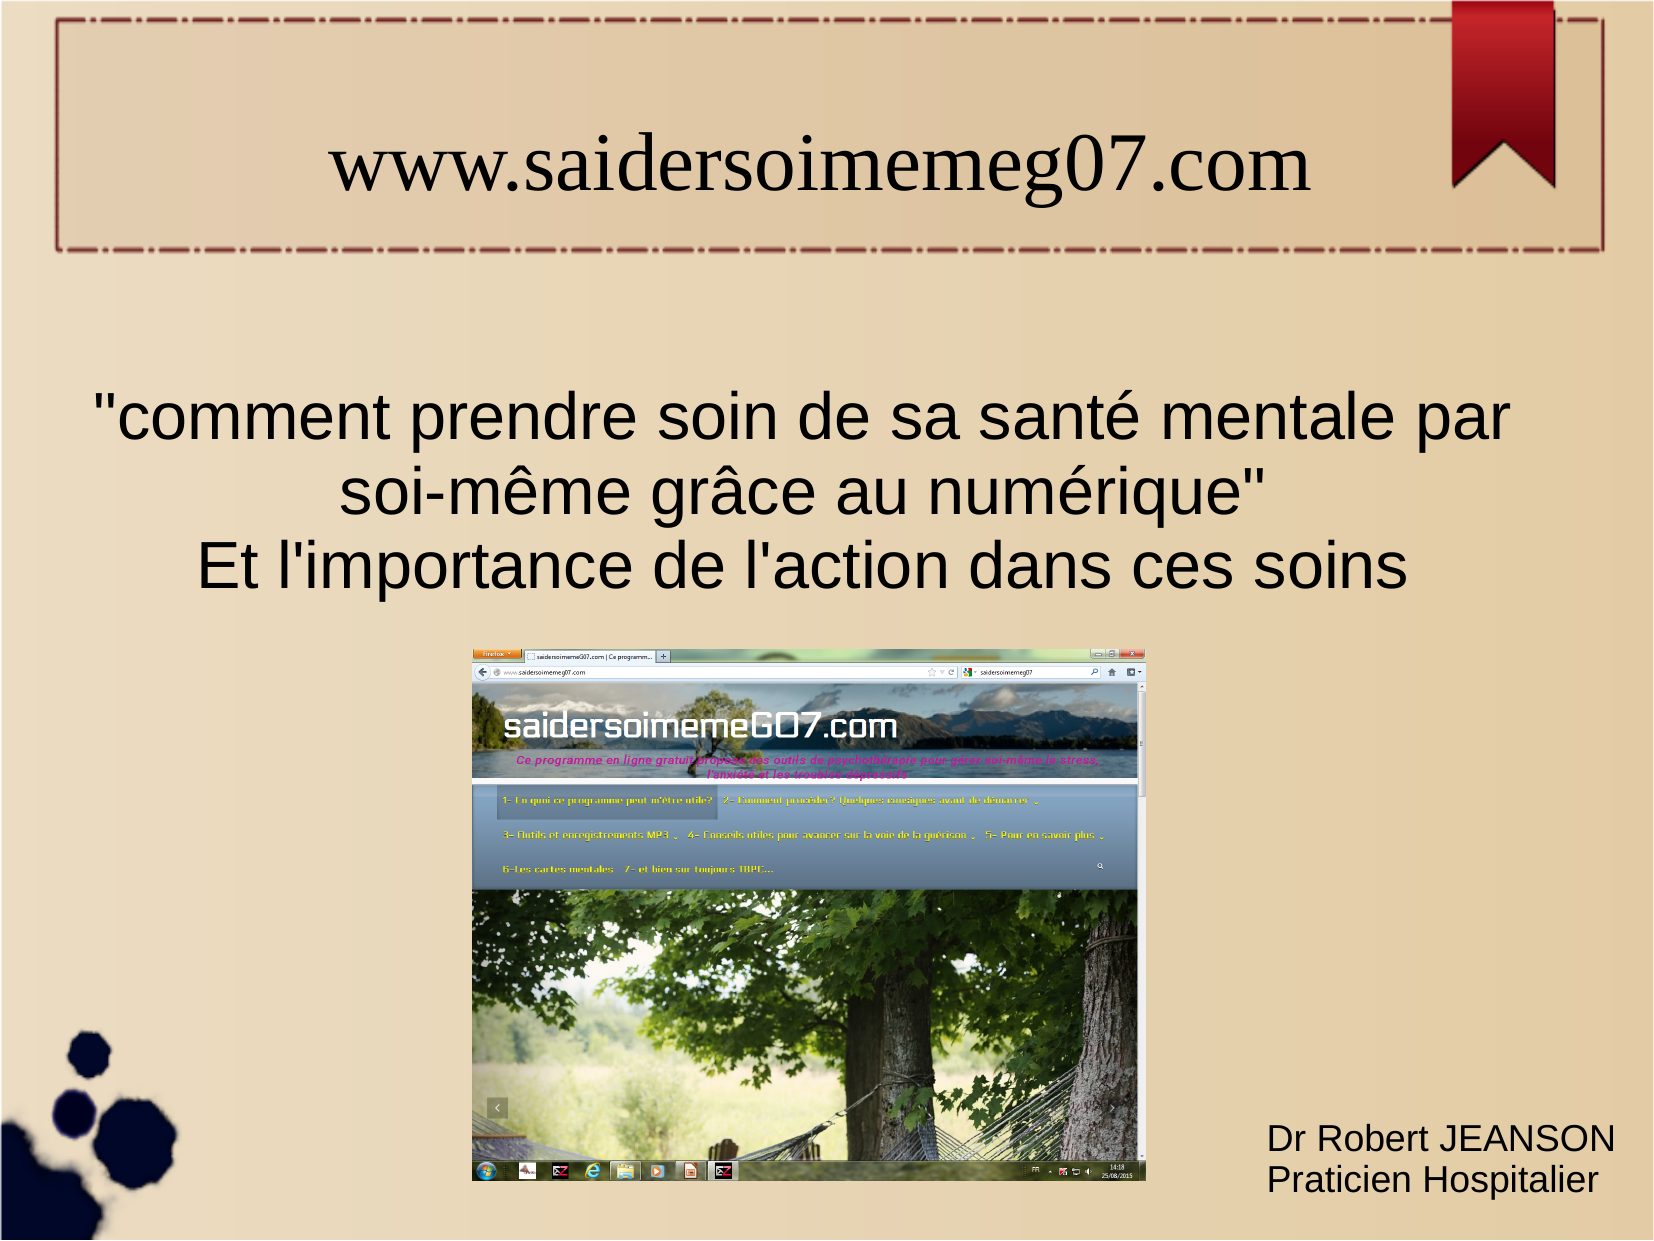

# www.saidersoimemeg07.com
"comment prendre soin de sa santé mentale par soi-même grâce au numérique"
Et l'importance de l'action dans ces soins
Dr Robert JEANSON
Praticien Hospitalier